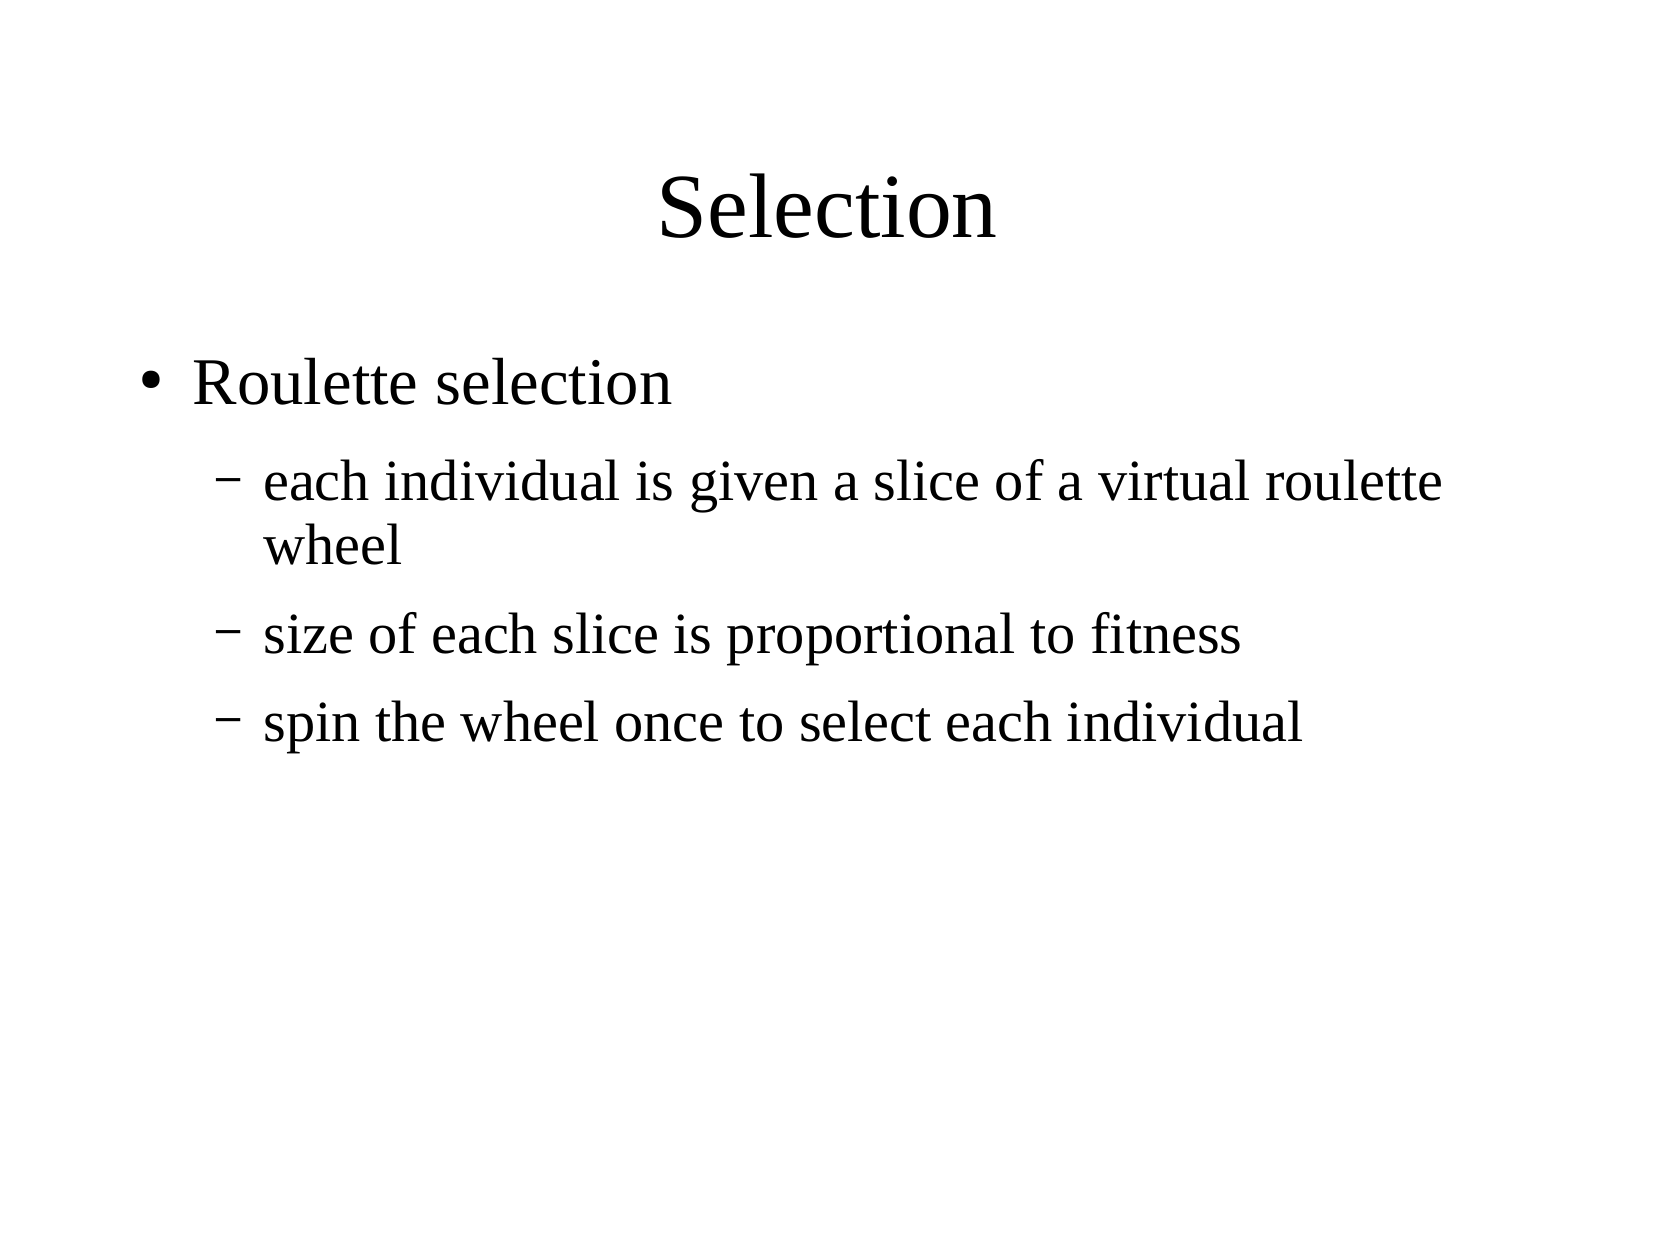

# Selection
Roulette selection
each individual is given a slice of a virtual roulette wheel
size of each slice is proportional to fitness
spin the wheel once to select each individual